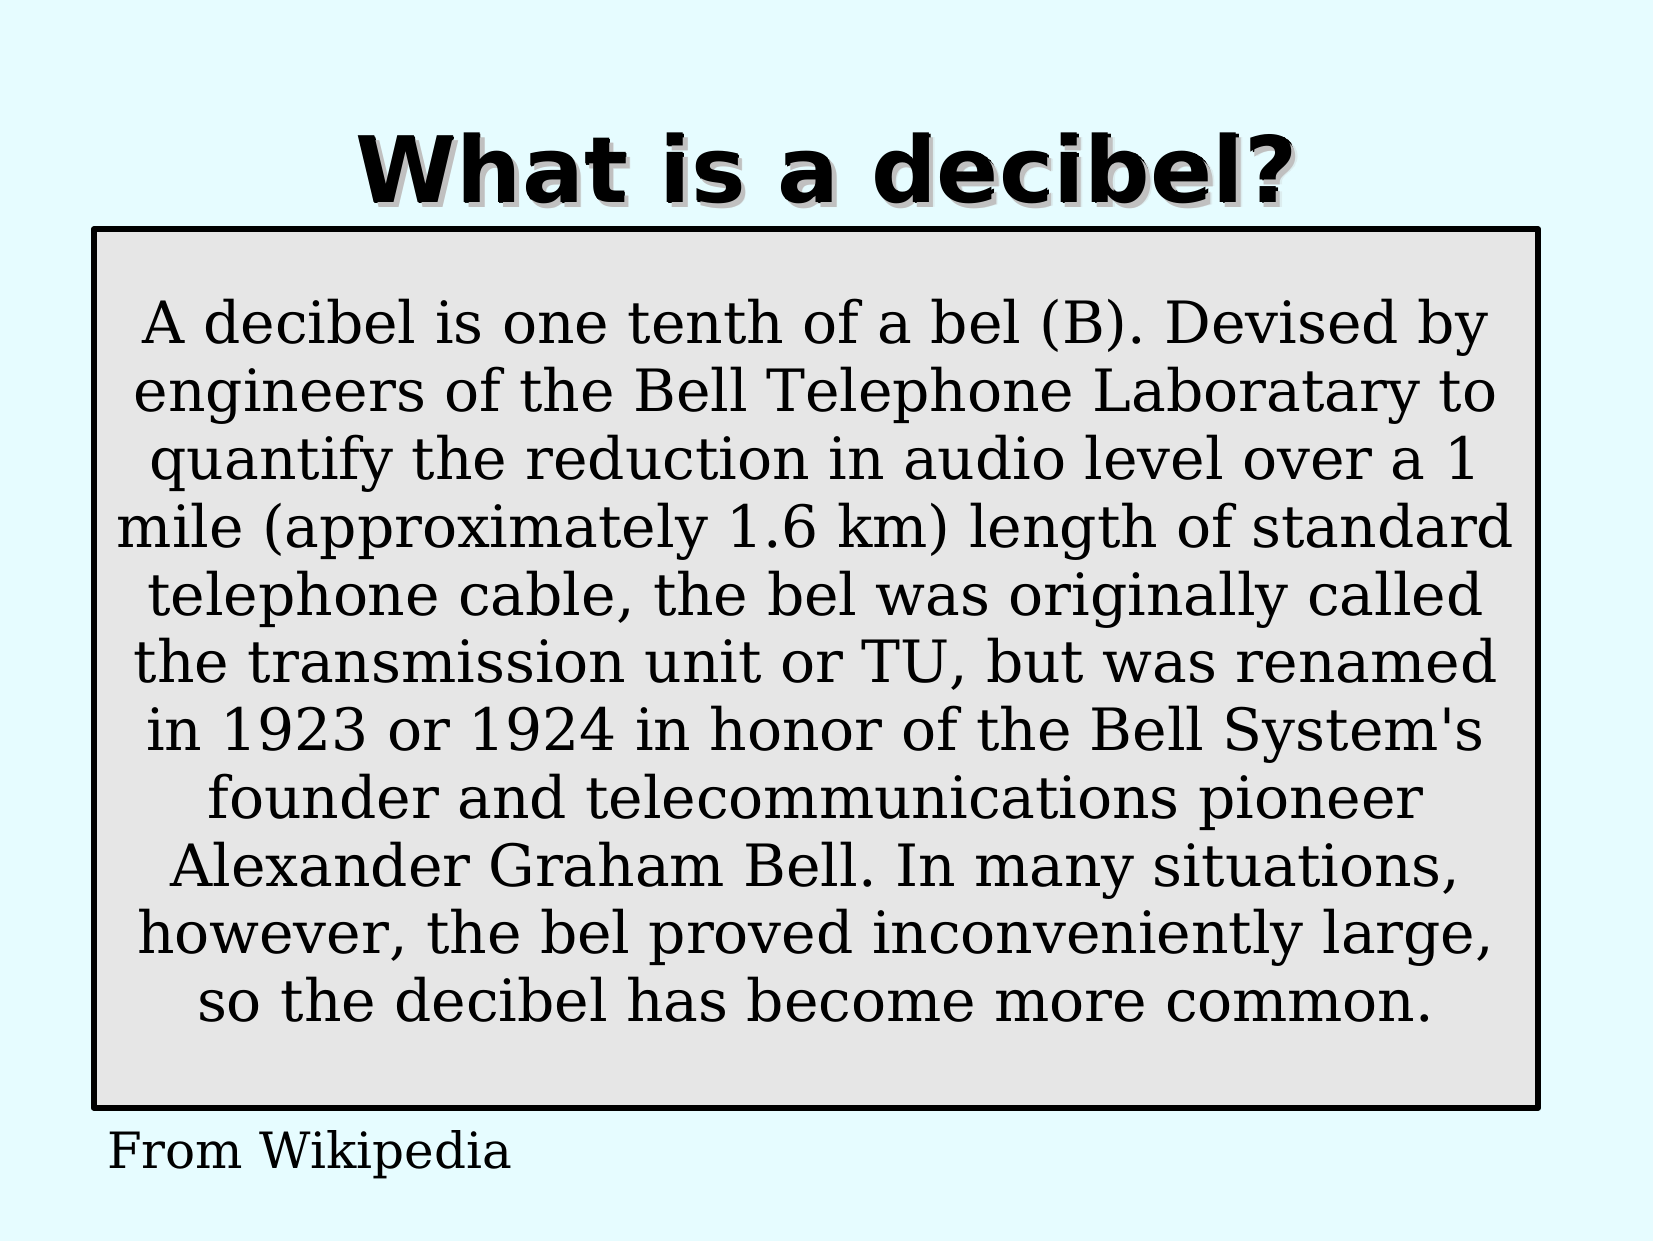

# What is a decibel?
A decibel is one tenth of a bel (B). Devised by engineers of the Bell Telephone Laboratary to quantify the reduction in audio level over a 1 mile (approximately 1.6 km) length of standard telephone cable, the bel was originally called the transmission unit or TU, but was renamed in 1923 or 1924 in honor of the Bell System's founder and telecommunications pioneer Alexander Graham Bell. In many situations, however, the bel proved inconveniently large, so the decibel has become more common.
From Wikipedia